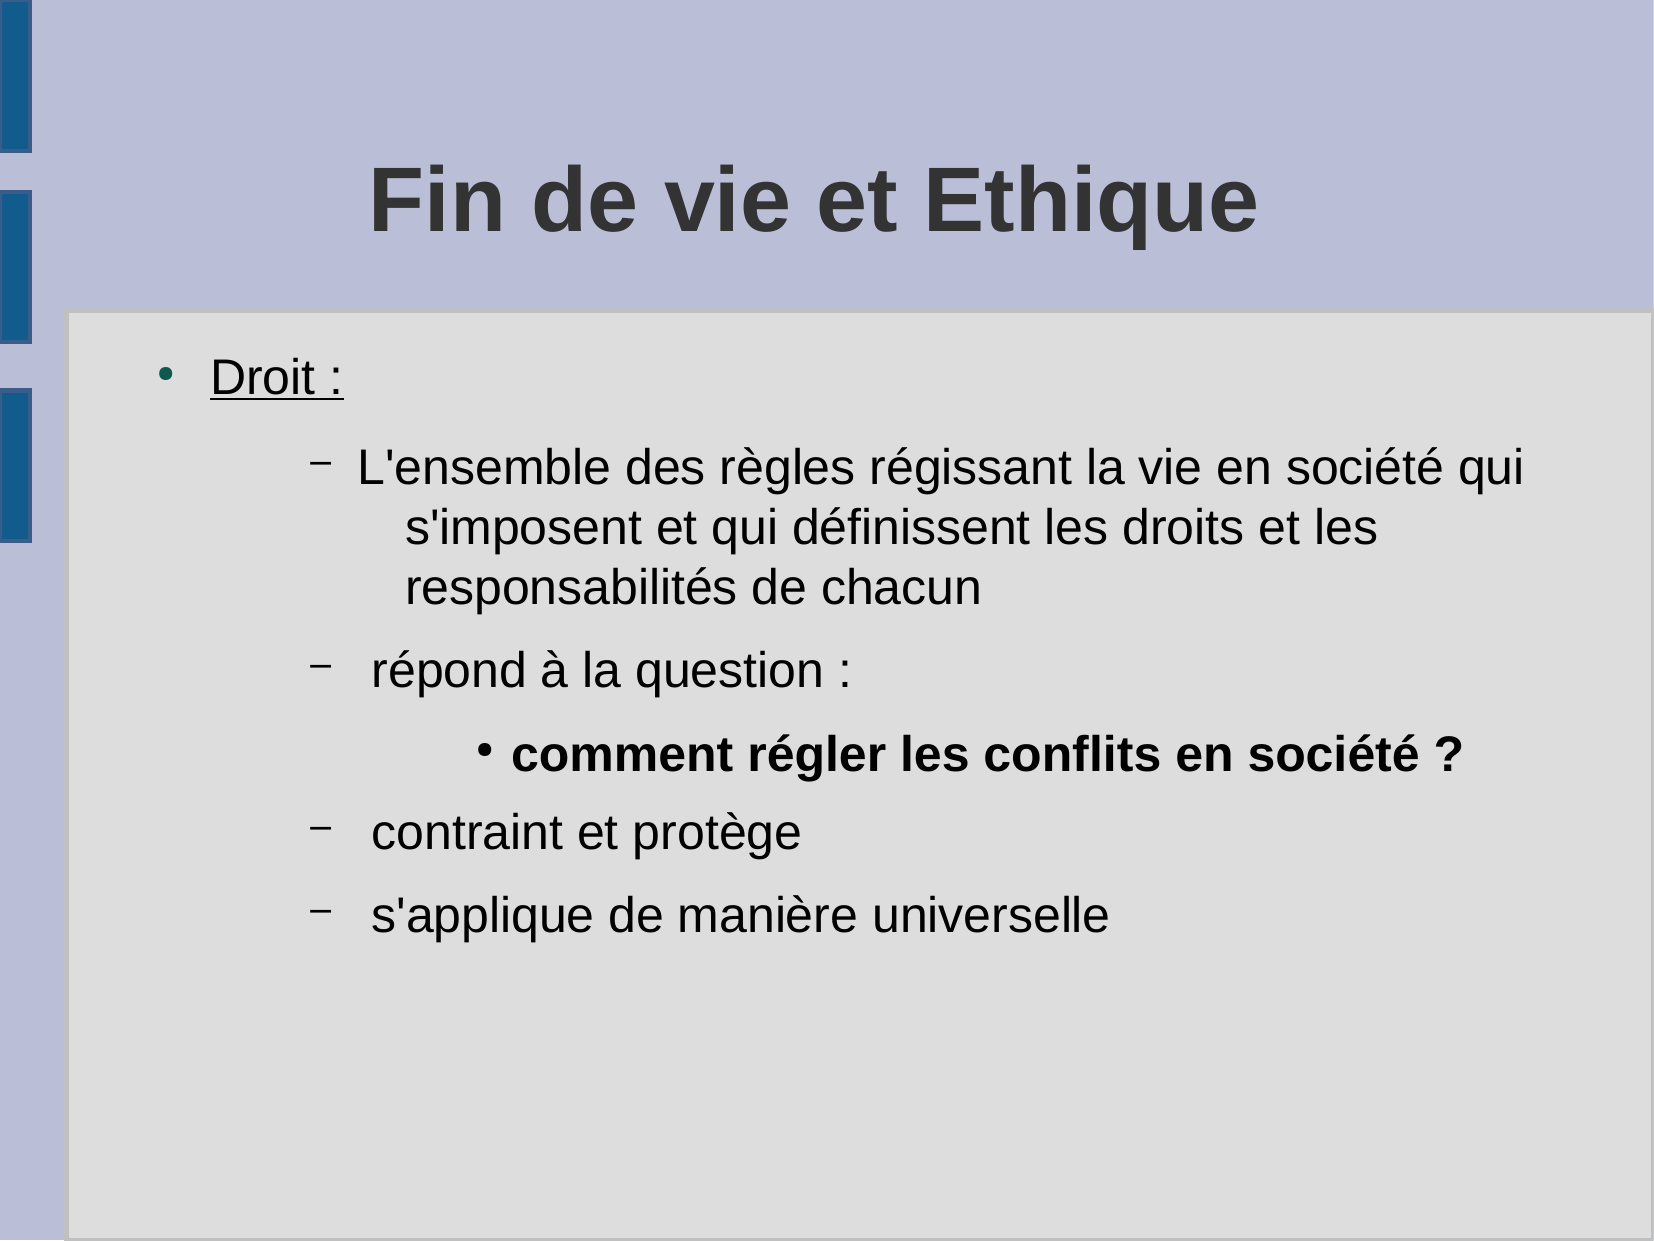

# Fin de vie et Ethique
Droit :
L'ensemble des règles régissant la vie en société qui s'imposent et qui définissent les droits et les responsabilités de chacun
 répond à la question :
comment régler les conflits en société ?
 contraint et protège
 s'applique de manière universelle